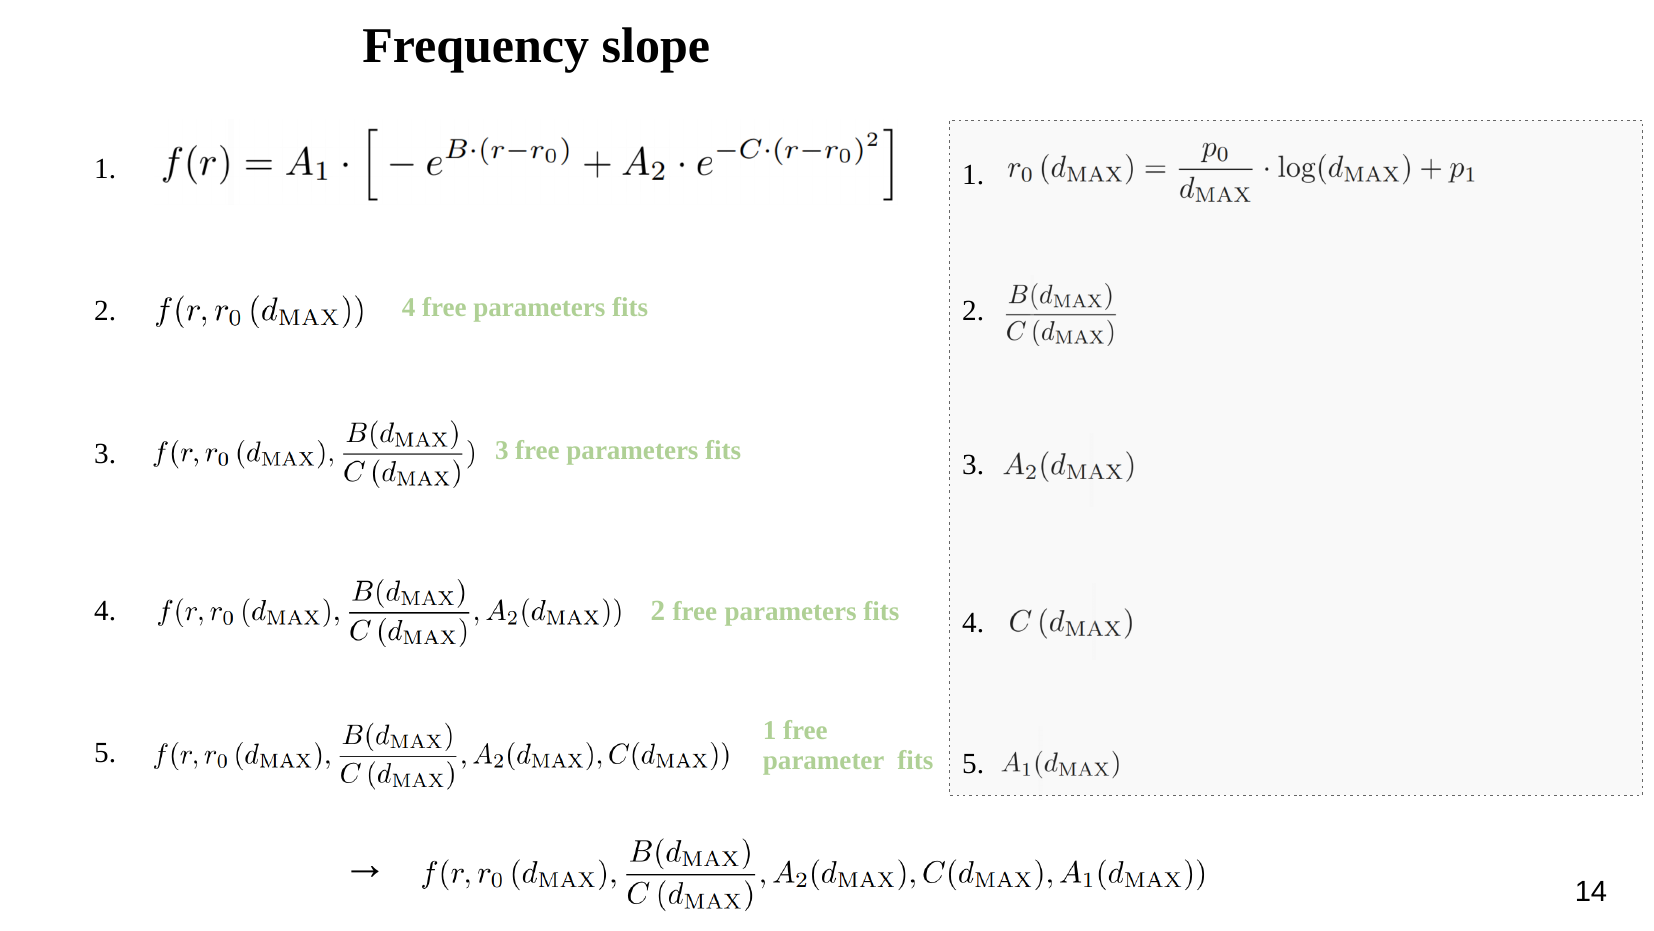

Frequency slope
1.
1.
4 free parameters fits
2.
2.
3.
3 free parameters fits
3.
...
2 free parameters fits
4.
4.
1 free
parameter fits
...
5.
5.
→